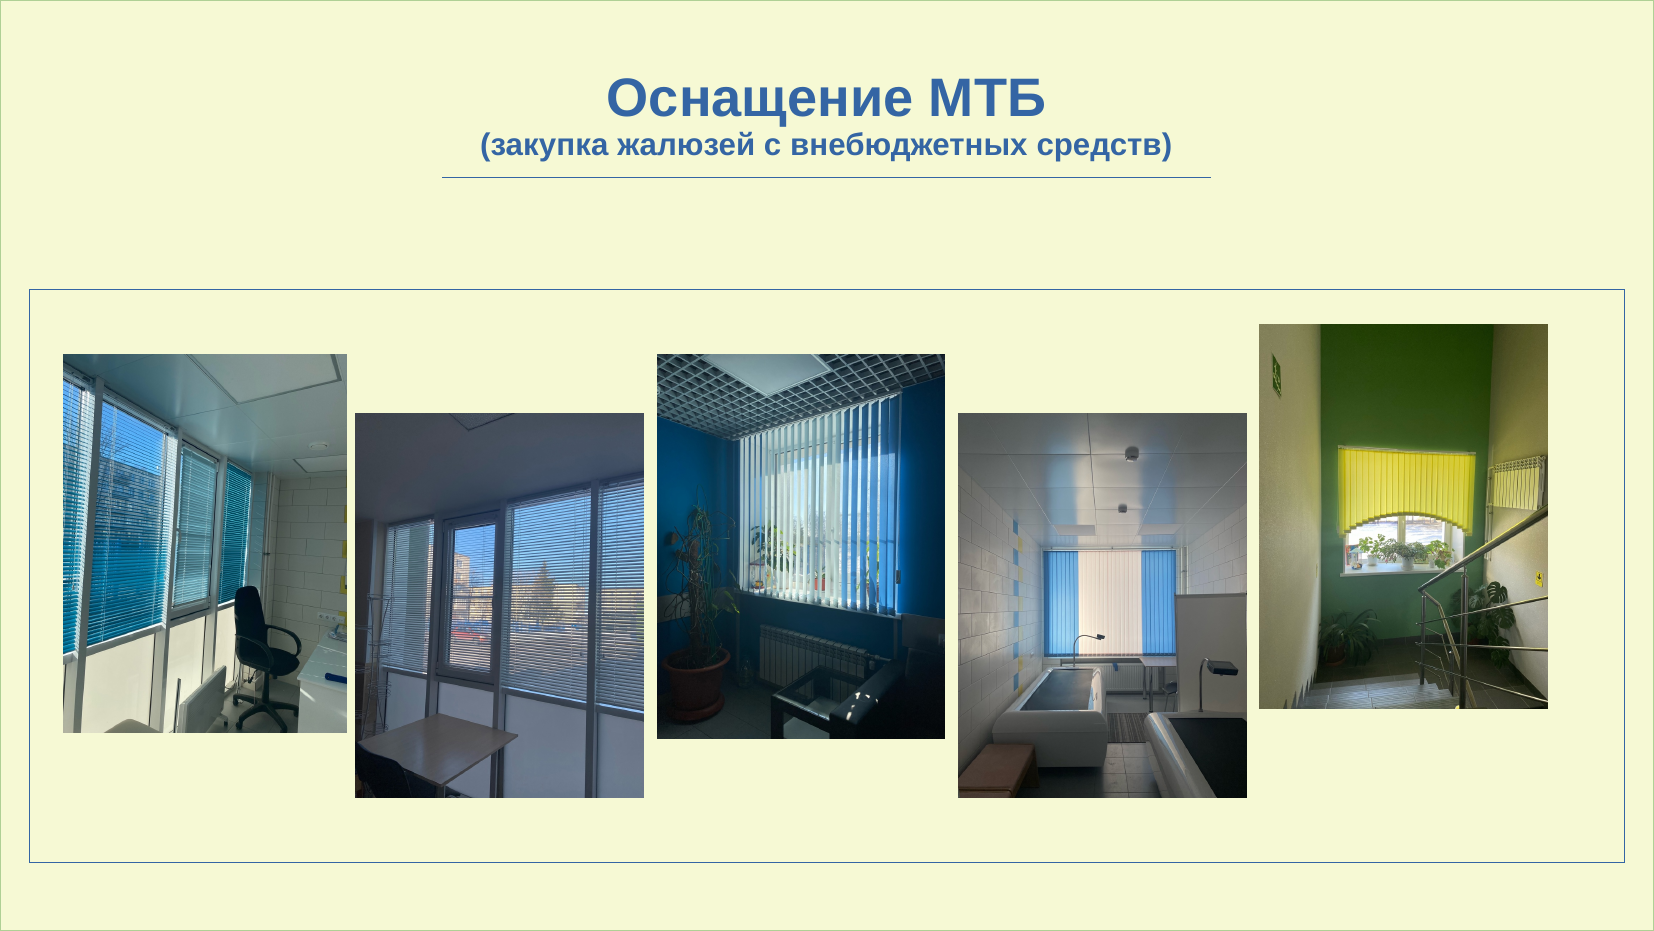

# Оснащение МТБ (закупка жалюзей с внебюджетных средств)